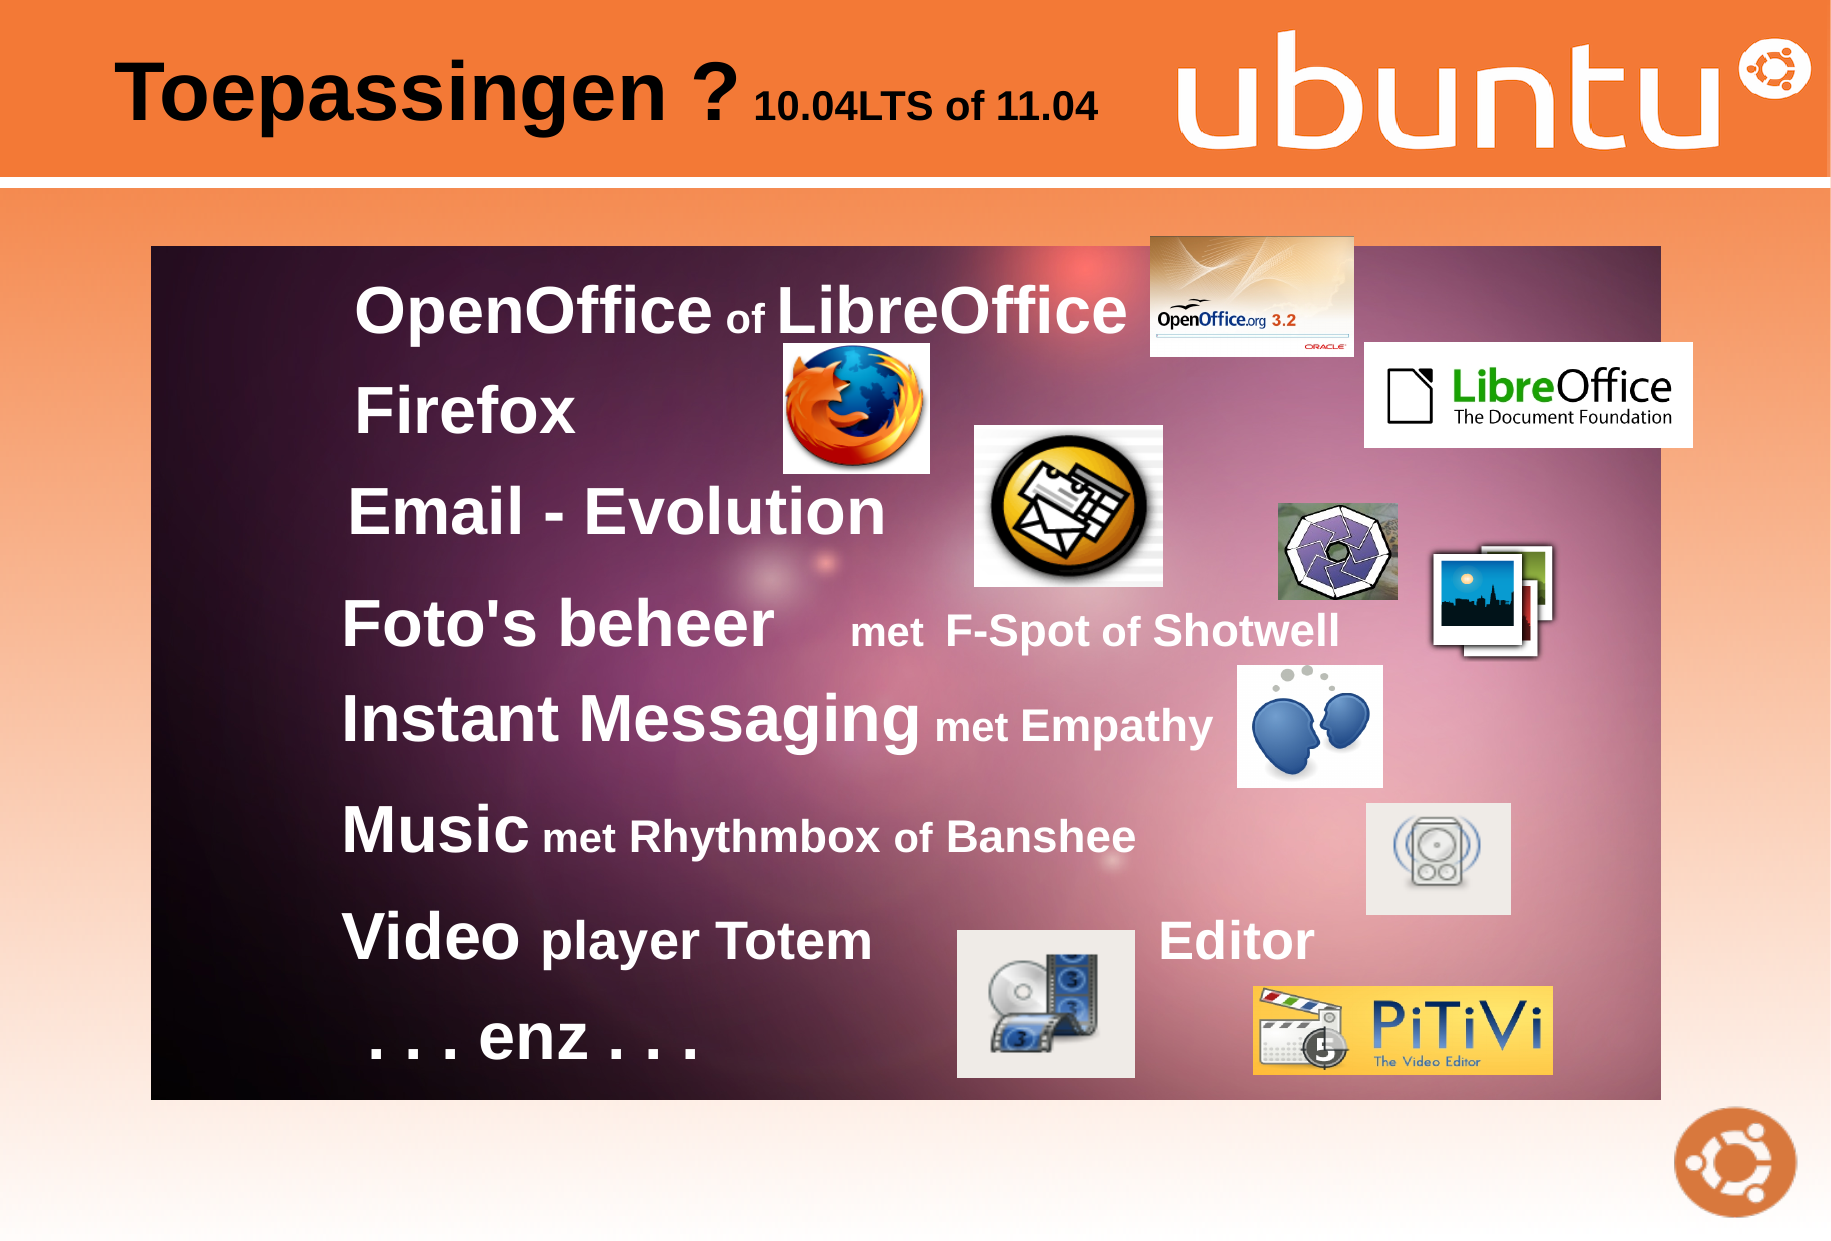

# Toepassingen ? 10.04LTS of 11.04
OpenOffice of LibreOffice
Firefox
Email - Evolution
Foto's beheer met F-Spot of Shotwell
Instant Messaging met Empathy
Music met Rhythmbox of Banshee
Video player Totem Editor
. . . enz . . .